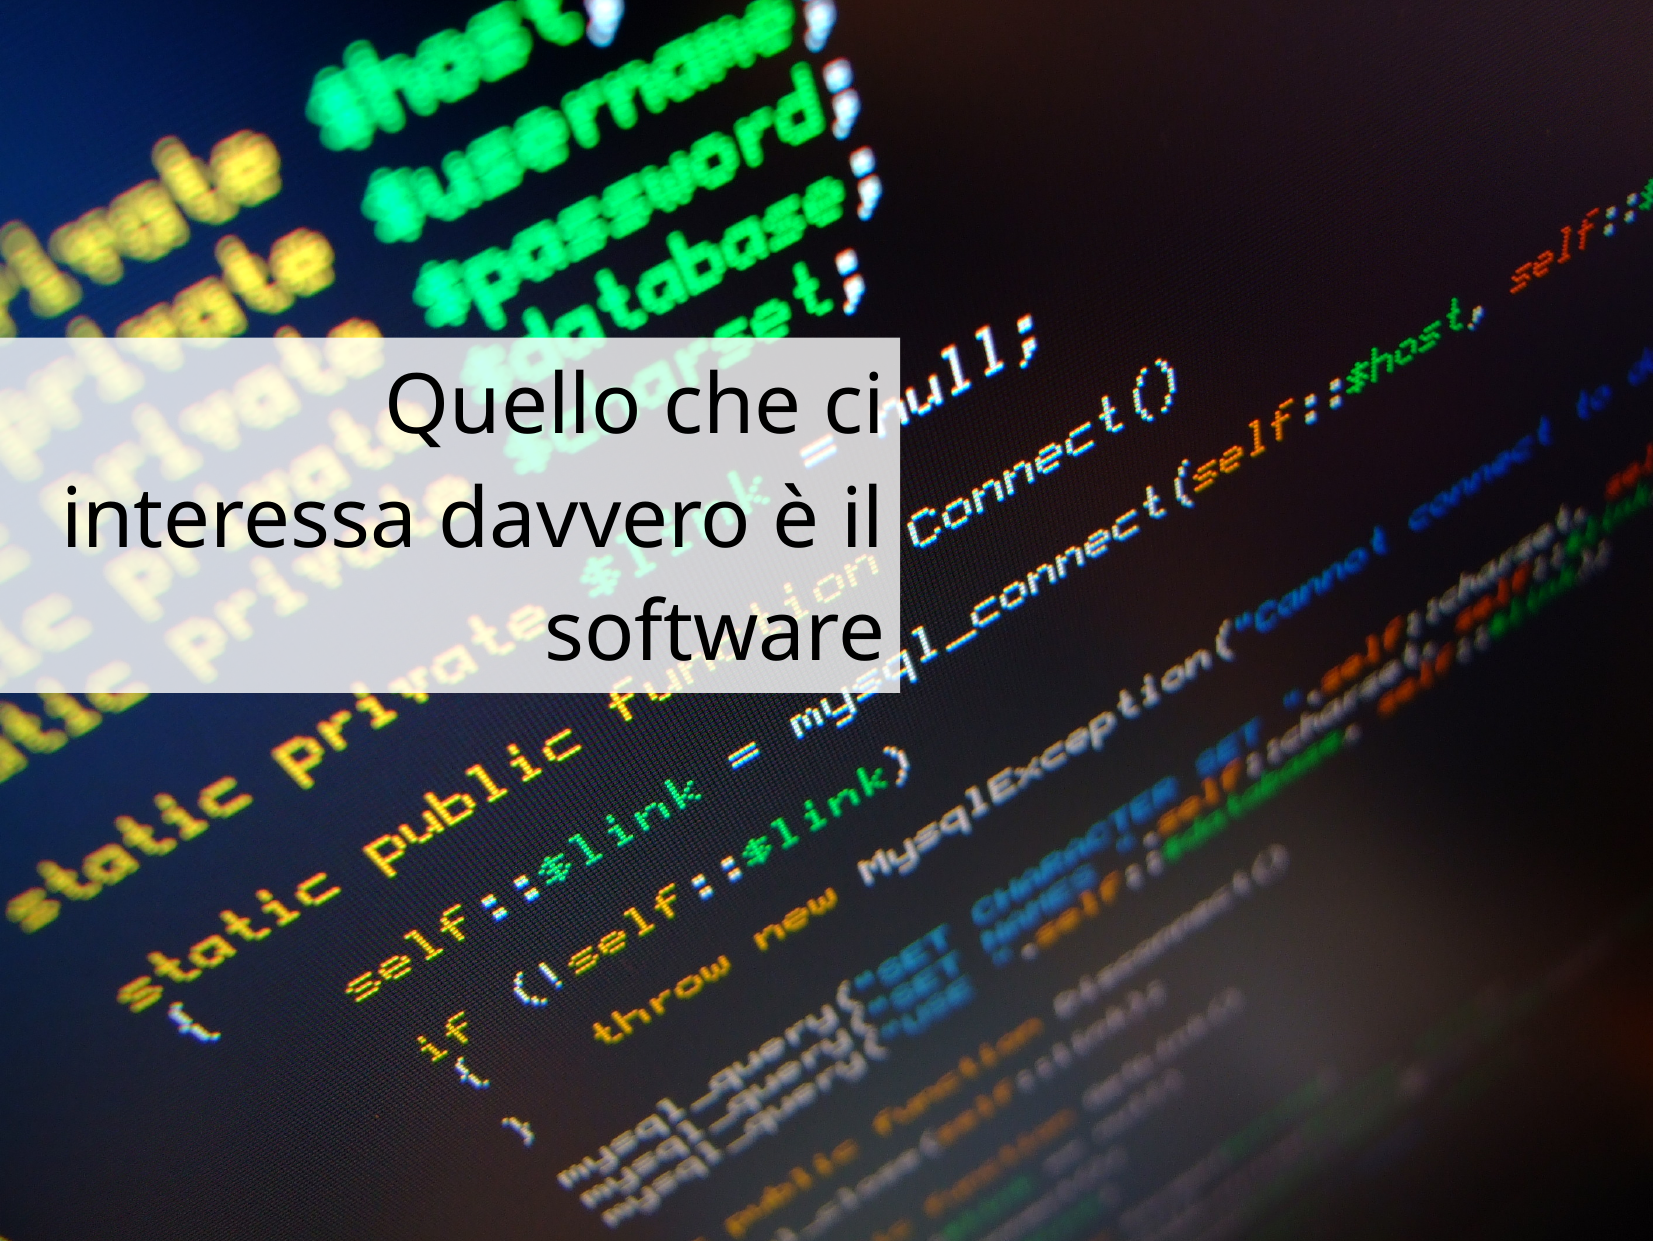

Quello che ci interessa davvero è il software